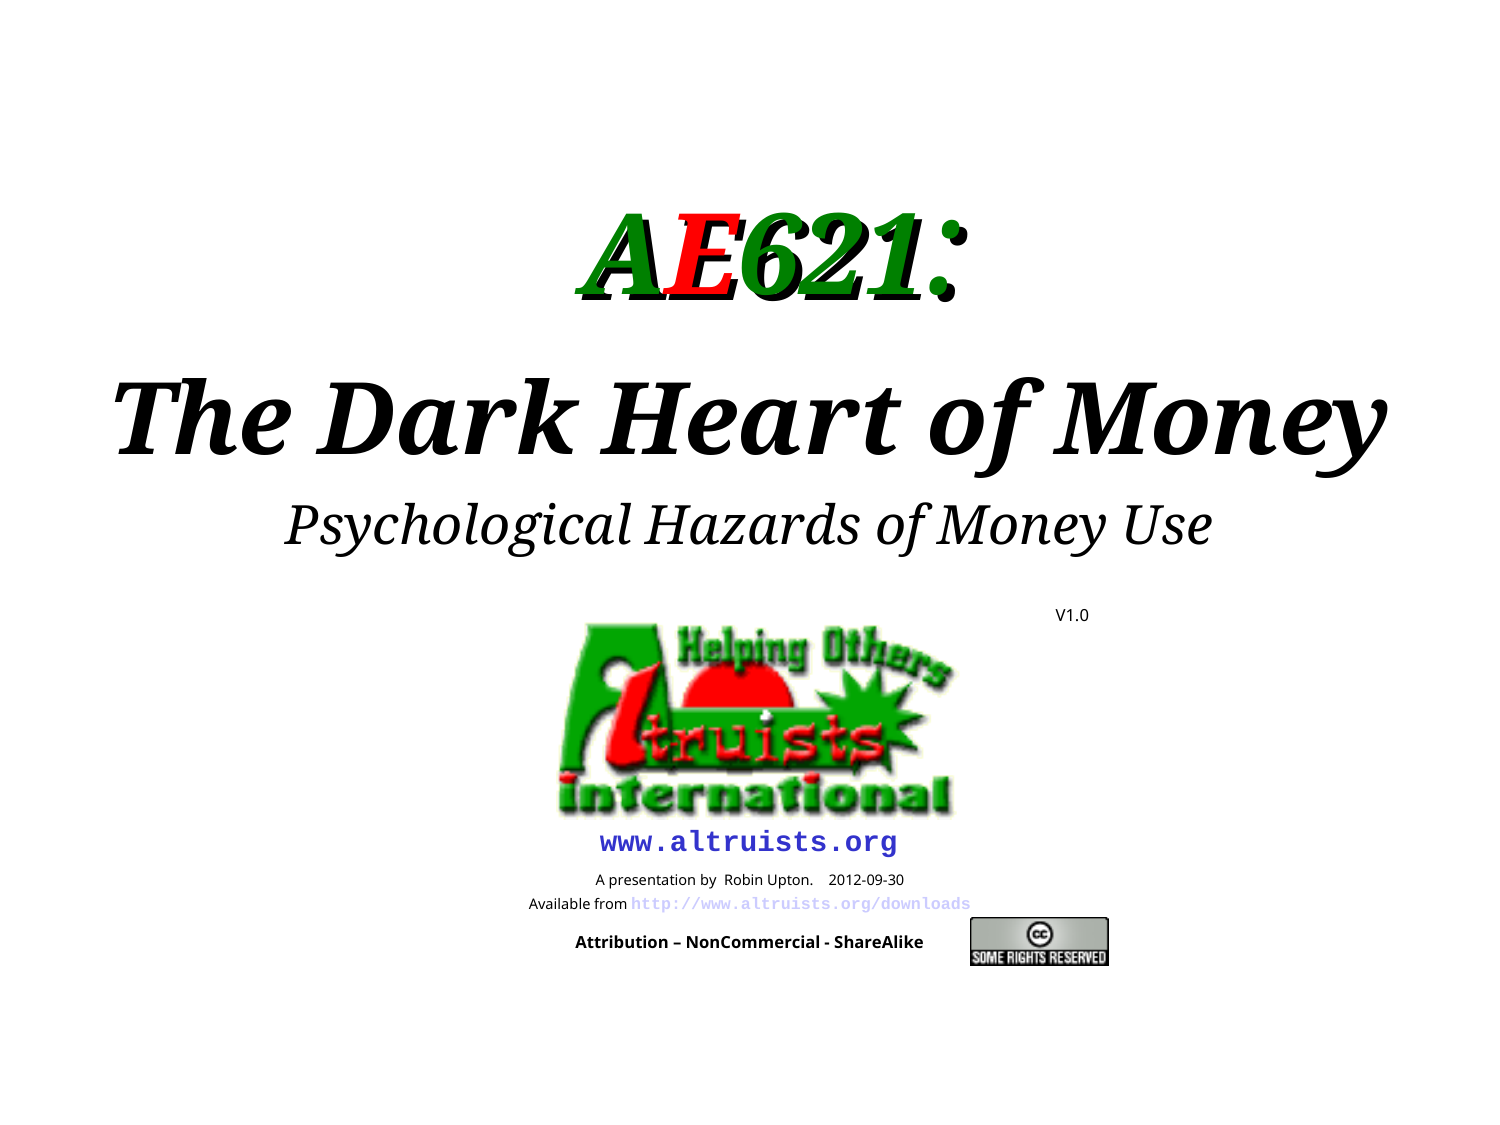

AE621:
The Dark Heart of Money
Psychological Hazards of Money Use
V1.0
www.altruists.org
A presentation by Robin Upton. 2012-09-30
Available from http://www.altruists.org/downloads
Attribution – NonCommercial - ShareAlike